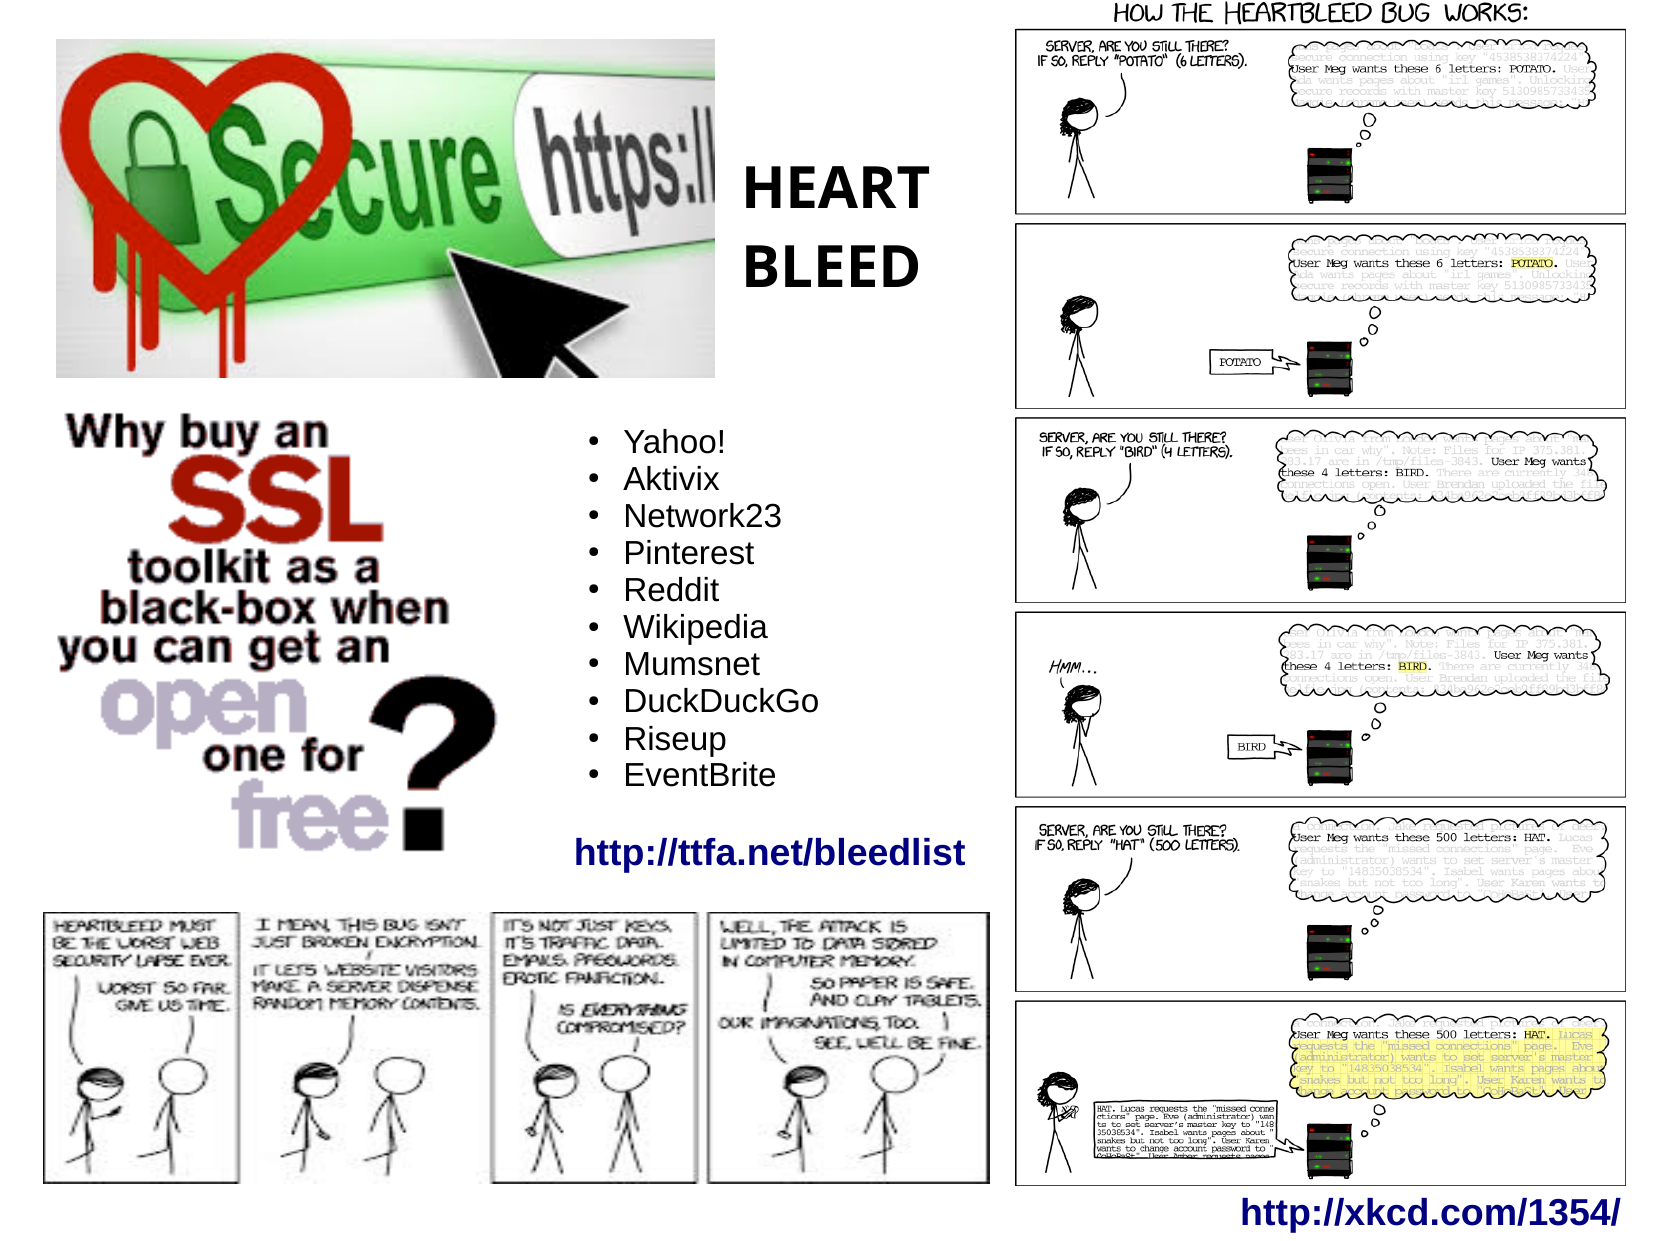

# Heartbleed
HEART
BLEED
Yahoo!
Aktivix
Network23
Pinterest
Reddit
Wikipedia
Mumsnet
DuckDuckGo
Riseup
EventBrite
http://ttfa.net/bleedlist
http://xkcd.com/1354/